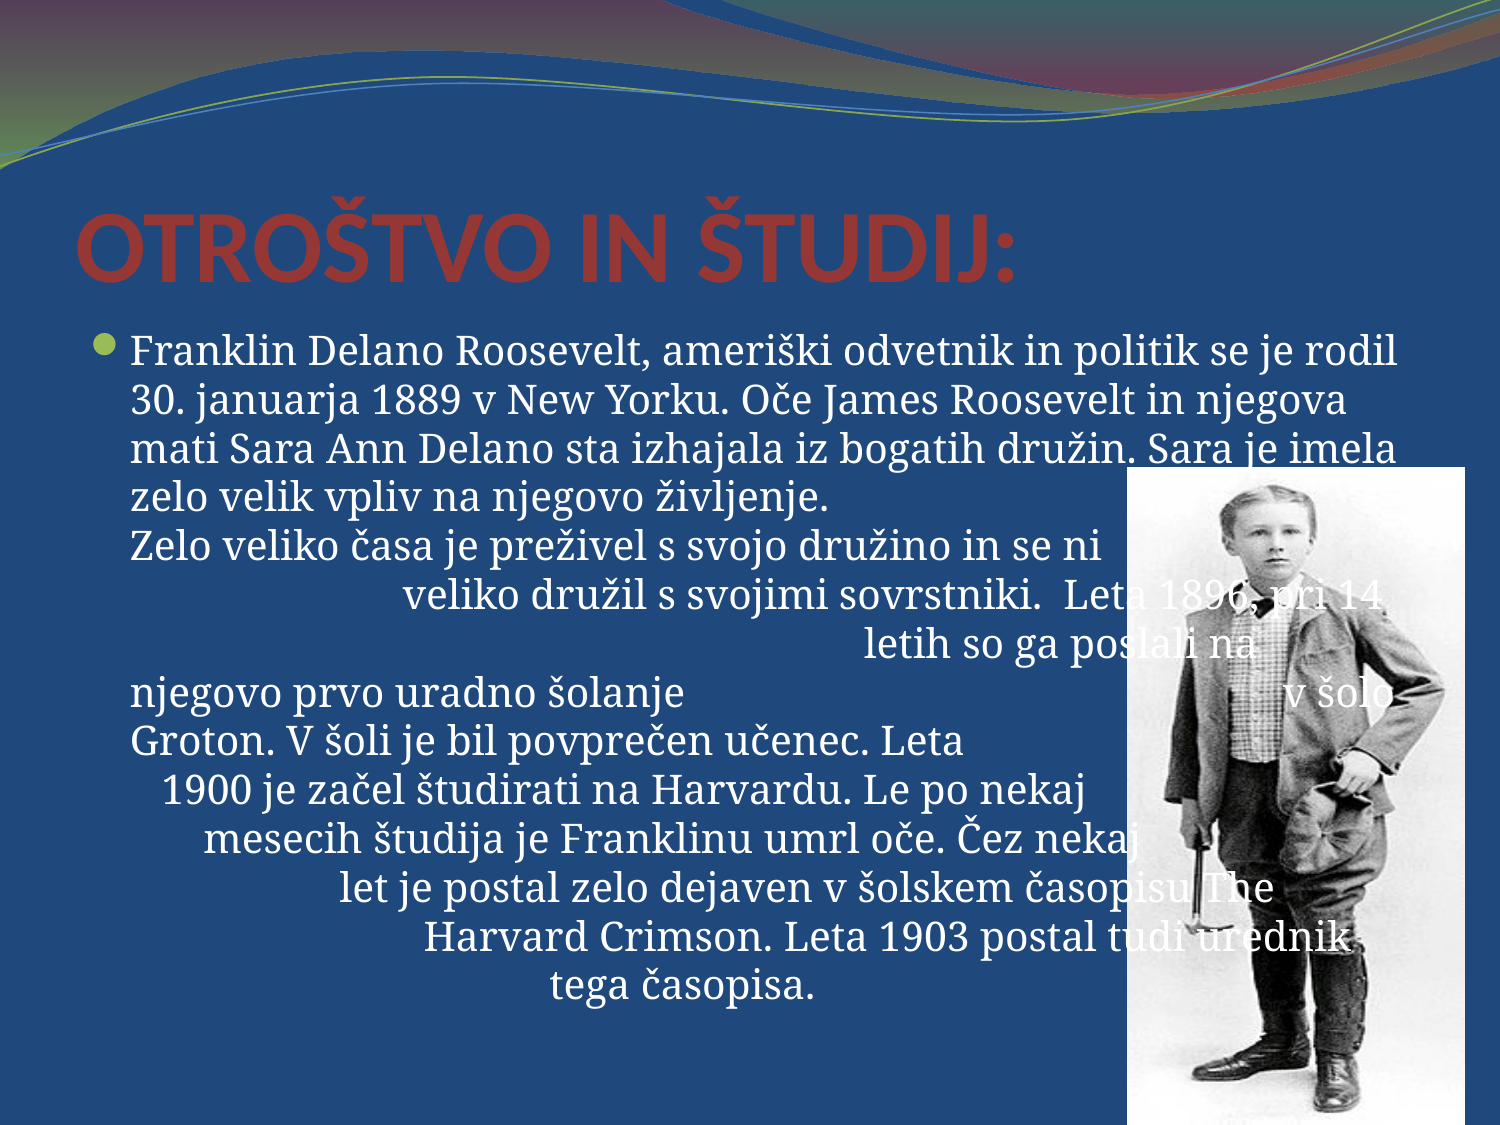

# OTROŠTVO IN ŠTUDIJ:
Franklin Delano Roosevelt, ameriški odvetnik in politik se je rodil 30. januarja 1889 v New Yorku. Oče James Roosevelt in njegova mati Sara Ann Delano sta izhajala iz bogatih družin. Sara je imela zelo velik vpliv na njegovo življenje. Zelo veliko časa je preživel s svojo družino in se ni veliko družil s svojimi sovrstniki. Leta 1896, pri 14 letih so ga poslali na njegovo prvo uradno šolanje v šolo Groton. V šoli je bil povprečen učenec. Leta 1900 je začel študirati na Harvardu. Le po nekaj mesecih študija je Franklinu umrl oče. Čez nekaj let je postal zelo dejaven v šolskem časopisu The Harvard Crimson. Leta 1903 postal tudi urednik tega časopisa.